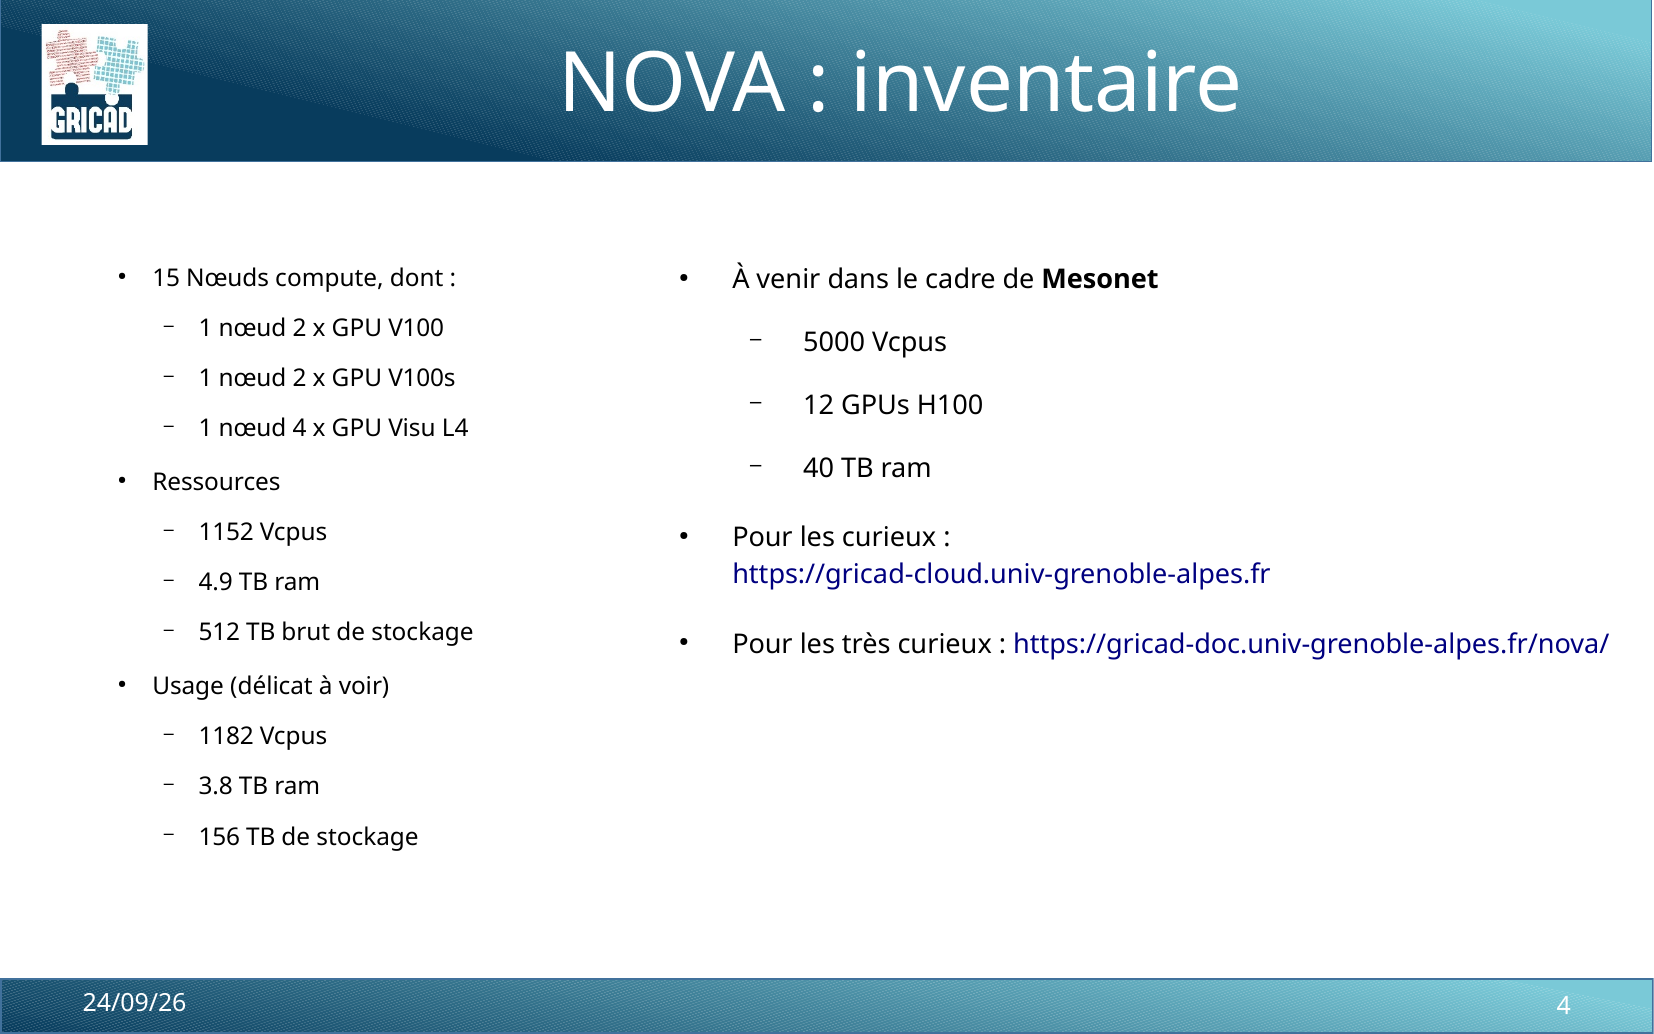

# NOVA : inventaire
À venir dans le cadre de Mesonet
5000 Vcpus
12 GPUs H100
40 TB ram
Pour les curieux :
https://gricad-cloud.univ-grenoble-alpes.fr
Pour les très curieux : https://gricad-doc.univ-grenoble-alpes.fr/nova/
15 Nœuds compute, dont :
1 nœud 2 x GPU V100
1 nœud 2 x GPU V100s
1 nœud 4 x GPU Visu L4
Ressources
1152 Vcpus
4.9 TB ram
512 TB brut de stockage
Usage (délicat à voir)
1182 Vcpus
3.8 TB ram
156 TB de stockage
4